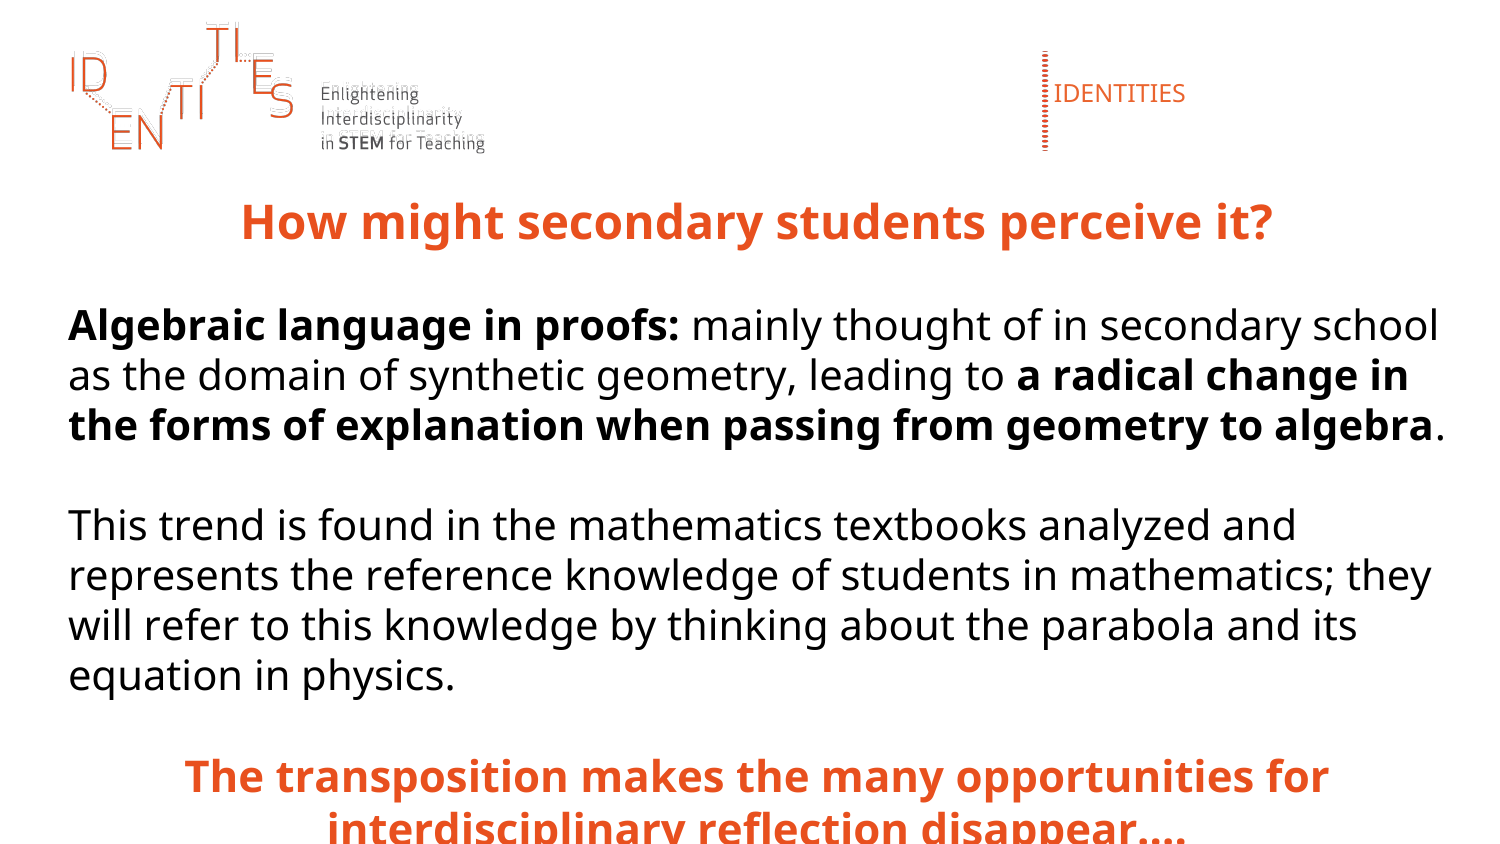

IDENTITIES
How might secondary students perceive it?
Algebraic language in proofs: mainly thought of in secondary school as the domain of synthetic geometry, leading to a radical change in the forms of explanation when passing from geometry to algebra.
This trend is found in the mathematics textbooks analyzed and represents the reference knowledge of students in mathematics; they will refer to this knowledge by thinking about the parabola and its equation in physics.
The transposition makes the many opportunities for interdisciplinary reflection disappear….